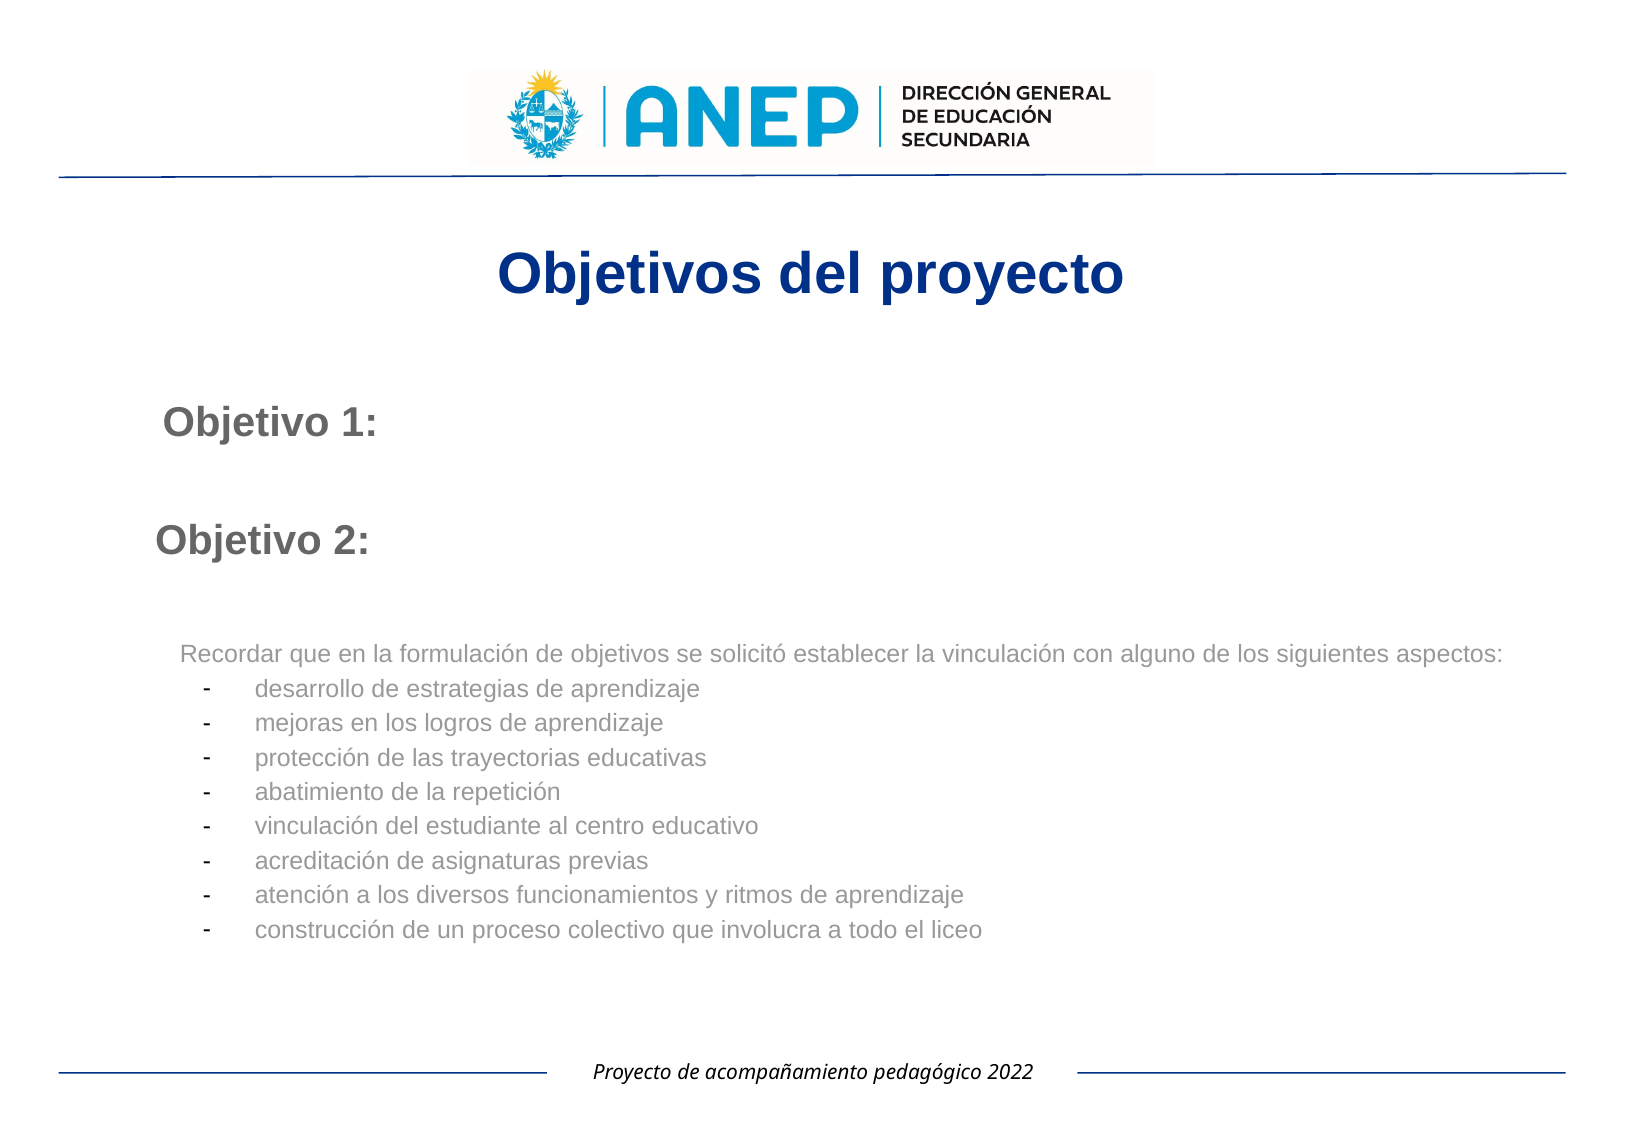

Objetivos del proyecto
Objetivo 1:
Objetivo 2:
# Recordar que en la formulación de objetivos se solicitó establecer la vinculación con alguno de los siguientes aspectos:
desarrollo de estrategias de aprendizaje
mejoras en los logros de aprendizaje
protección de las trayectorias educativas
abatimiento de la repetición
vinculación del estudiante al centro educativo
acreditación de asignaturas previas
atención a los diversos funcionamientos y ritmos de aprendizaje
construcción de un proceso colectivo que involucra a todo el liceo
Proyecto de acompañamiento pedagógico 2022